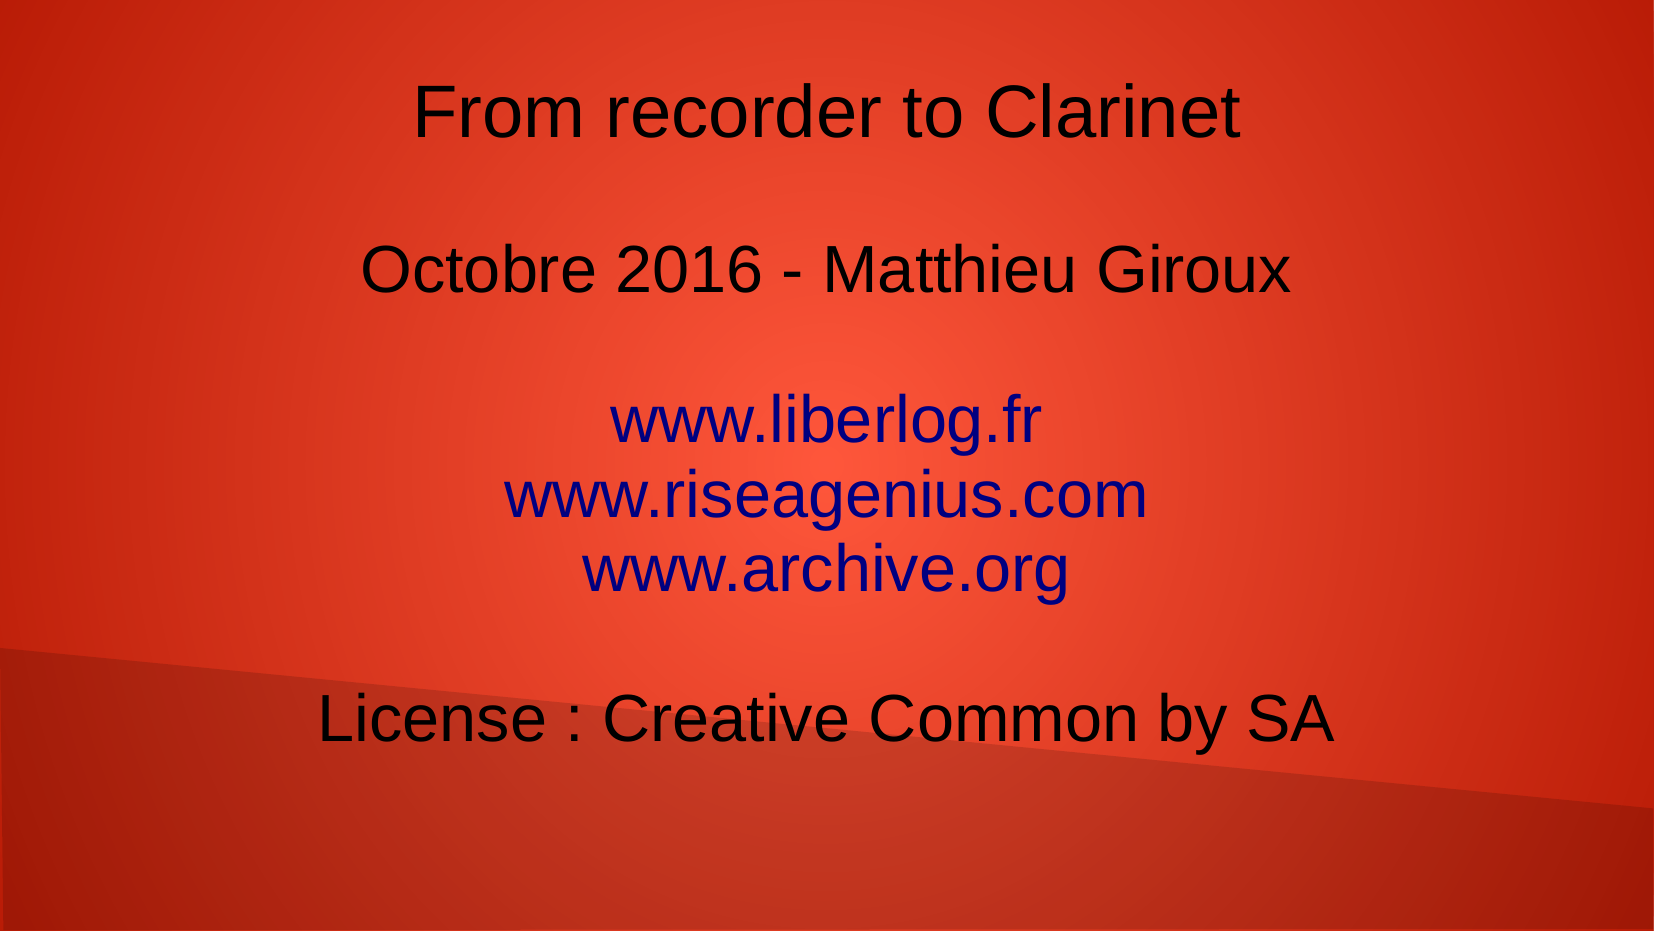

# From recorder to Clarinet
Octobre 2016 - Matthieu Giroux
www.liberlog.fr
www.riseagenius.com
www.archive.org
License : Creative Common by SA